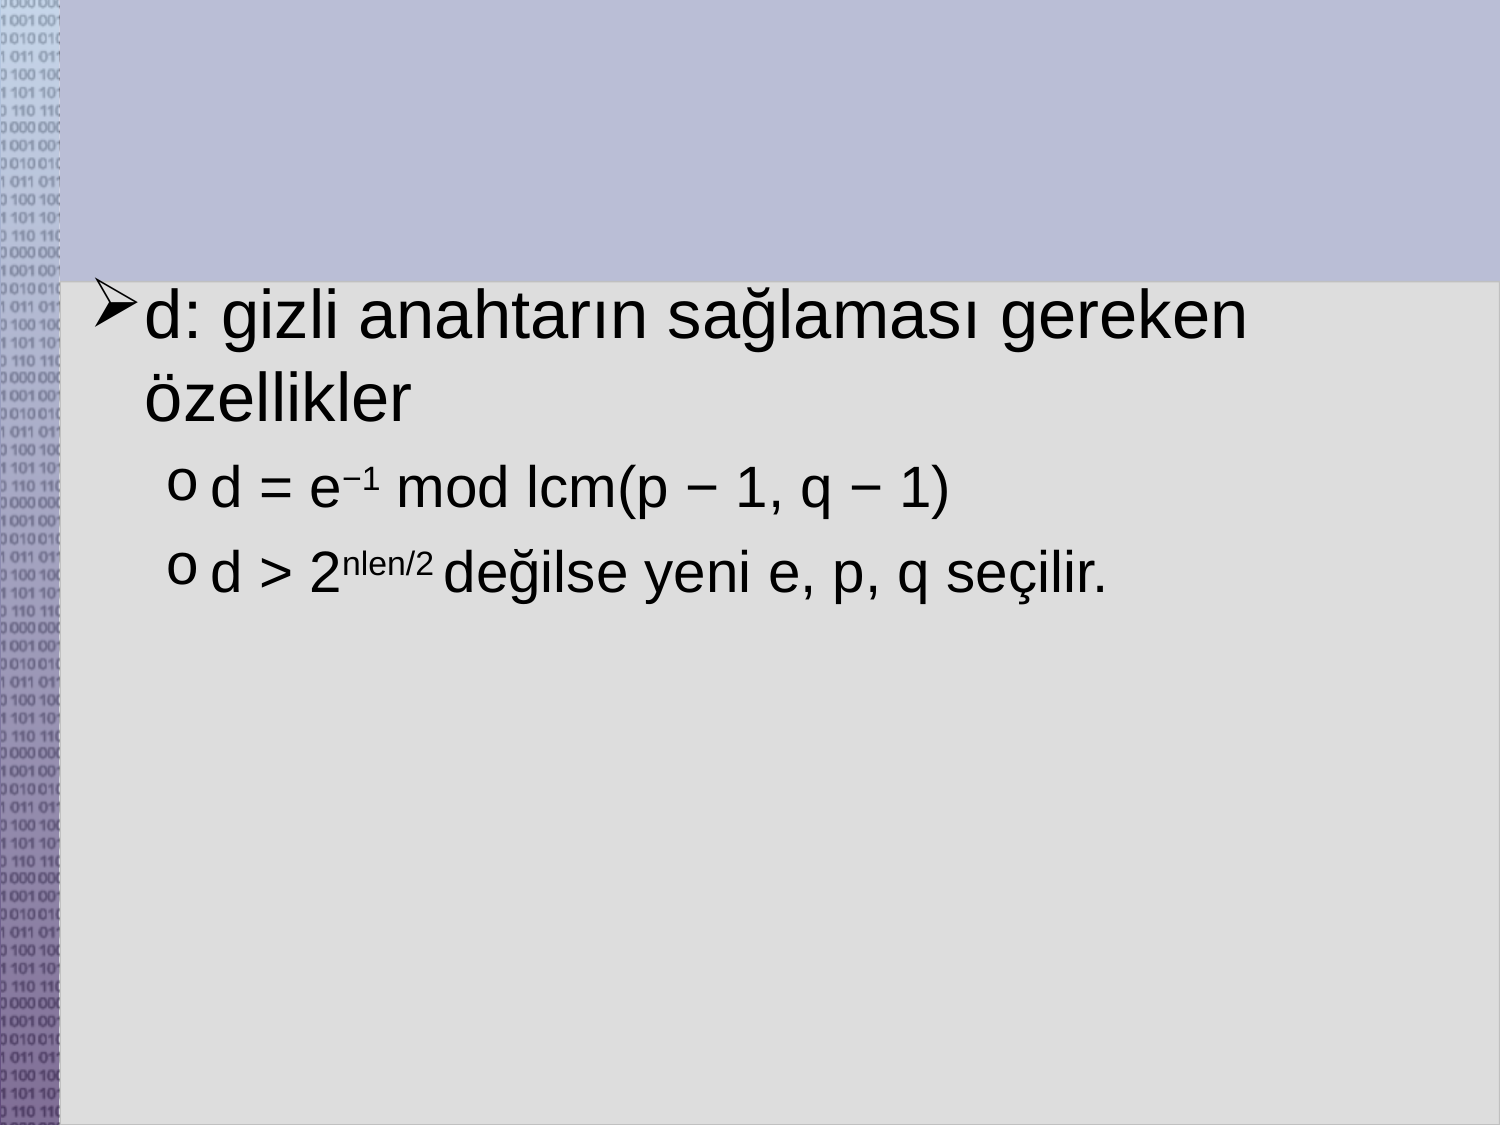

#
d: gizli anahtarın sağlaması gereken özellikler
d = e−1 mod lcm(p − 1, q − 1)
d > 2nlen/2 değilse yeni e, p, q seçilir.